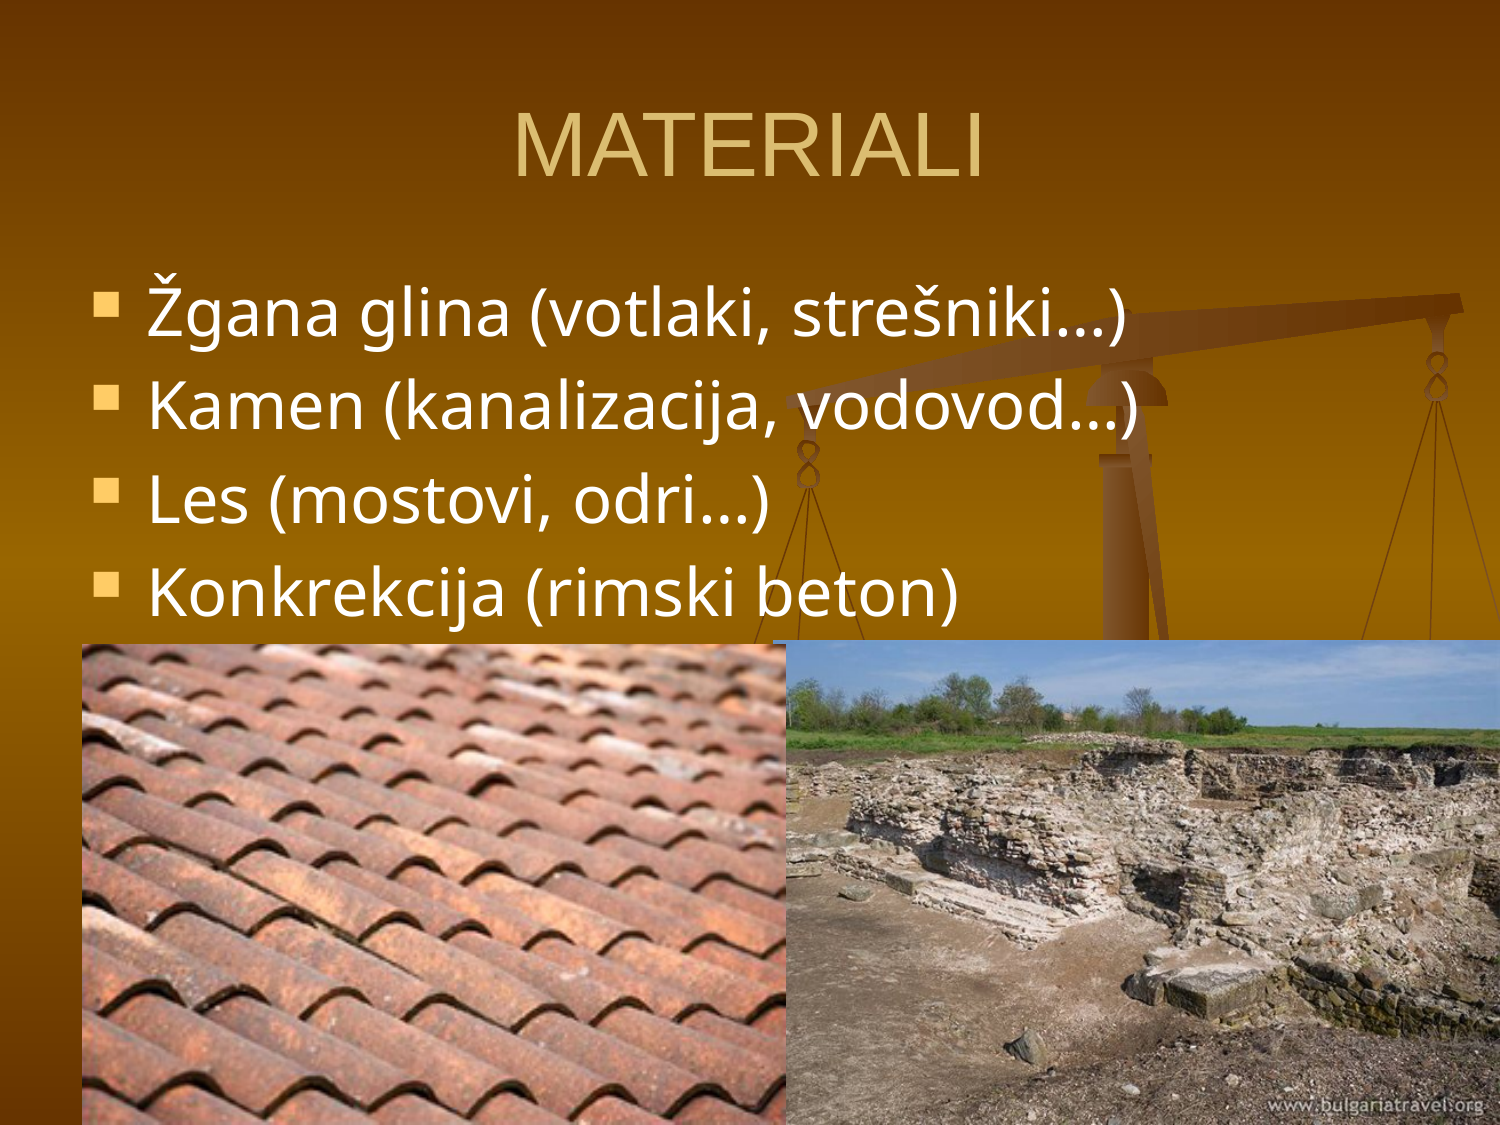

# MATERIALI
Žgana glina (votlaki, strešniki…)
Kamen (kanalizacija, vodovod…)
Les (mostovi, odri…)
Konkrekcija (rimski beton)